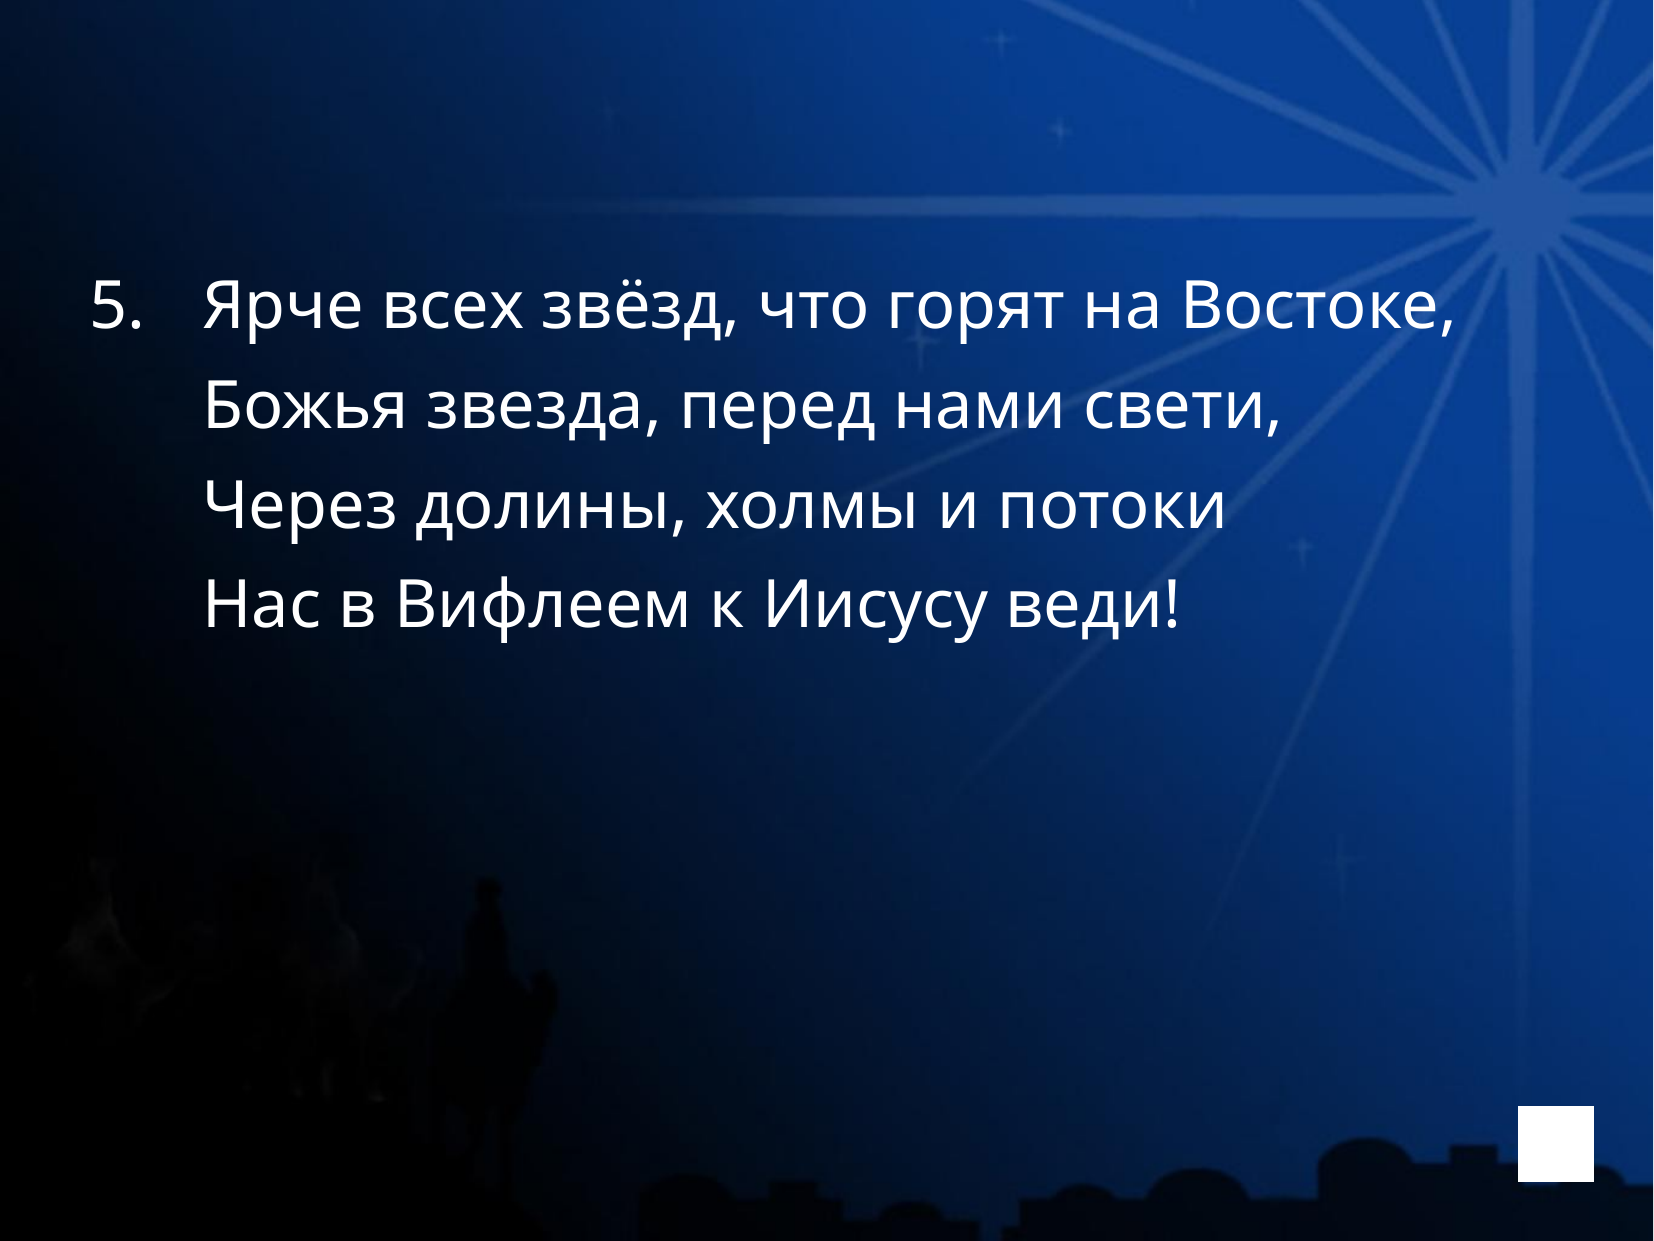

5.	Ярче всех звёзд, что горят на Востоке,
	Божья звезда, перед нами свети,
	Через долины, холмы и потоки
	Нас в Вифлеем к Иисусу веди!